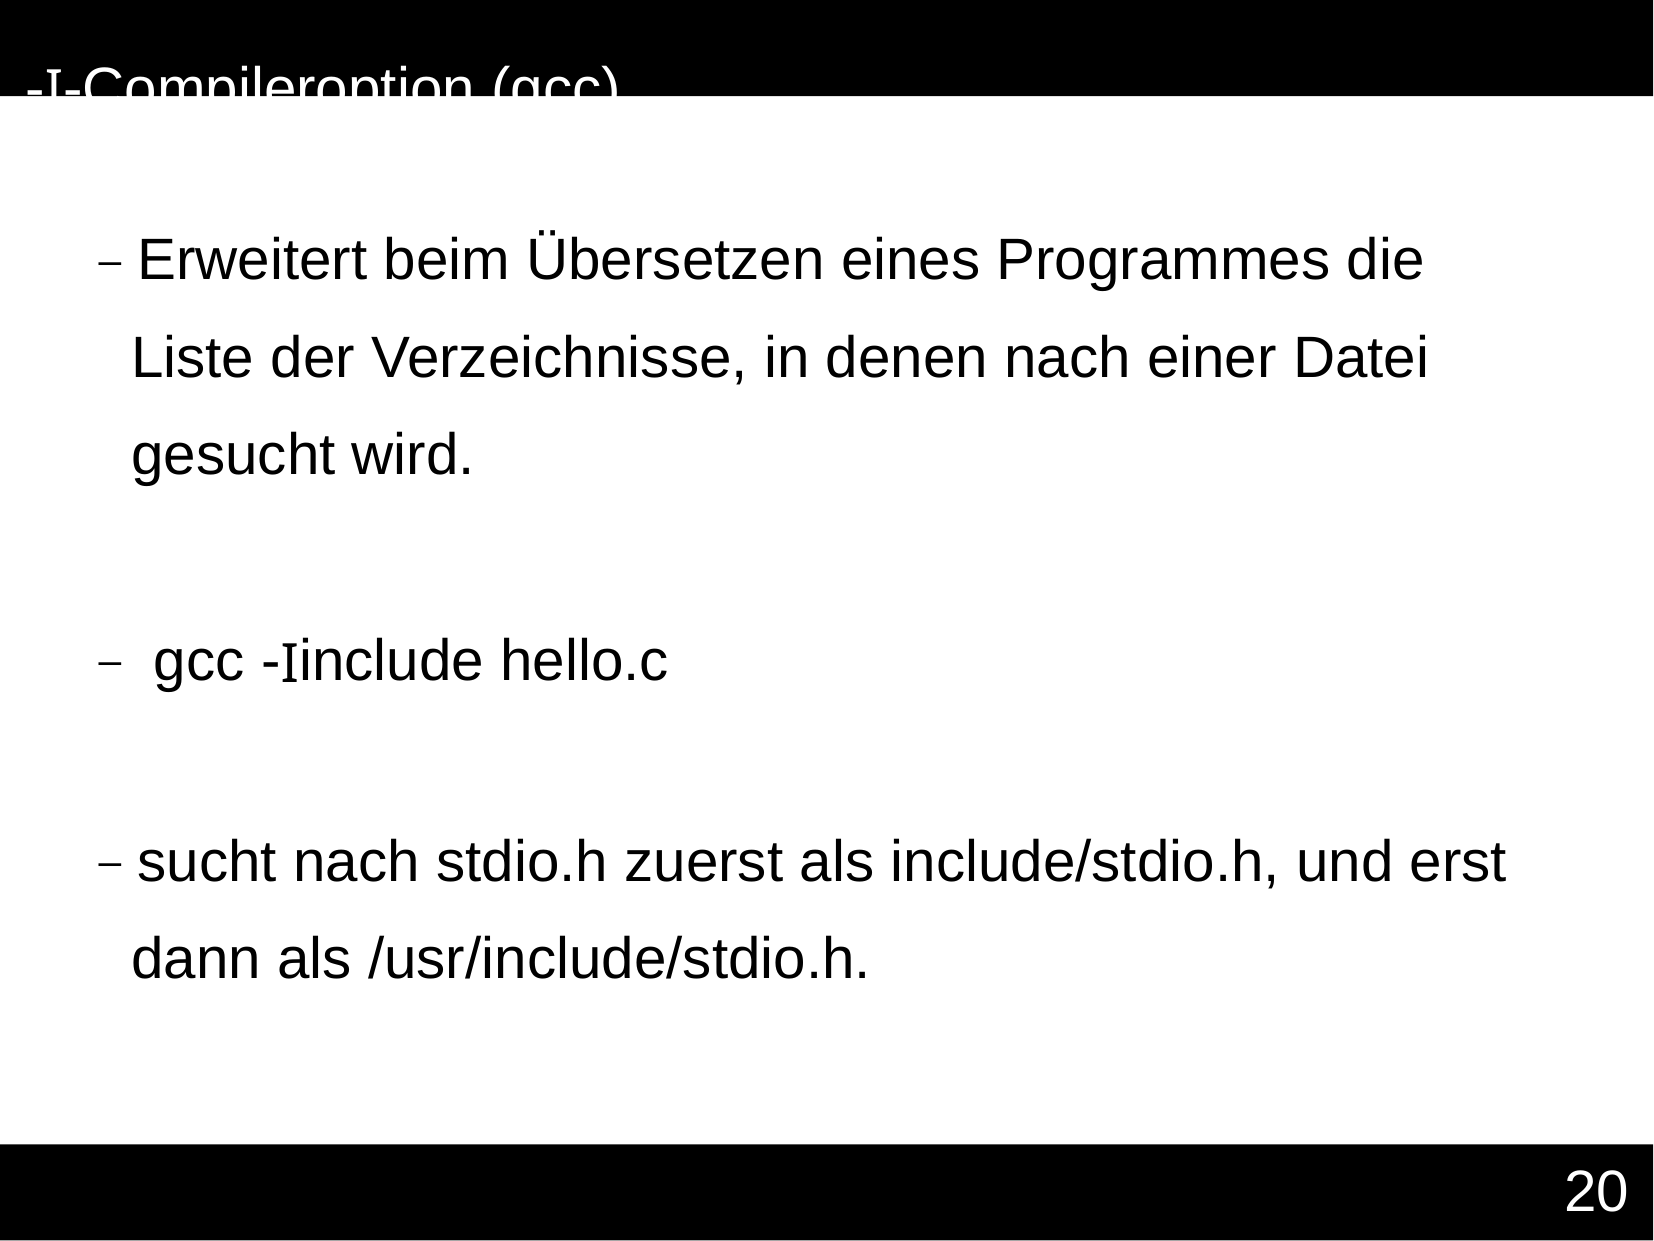

-I-Compileroption (gcc)
 Erweitert beim Übersetzen eines Programmes die
 Liste der Verzeichnisse, in denen nach einer Datei
 gesucht wird.
 gcc -Iinclude hello.c
 sucht nach stdio.h zuerst als include/stdio.h, und erst dann als /usr/include/stdio.h.
20